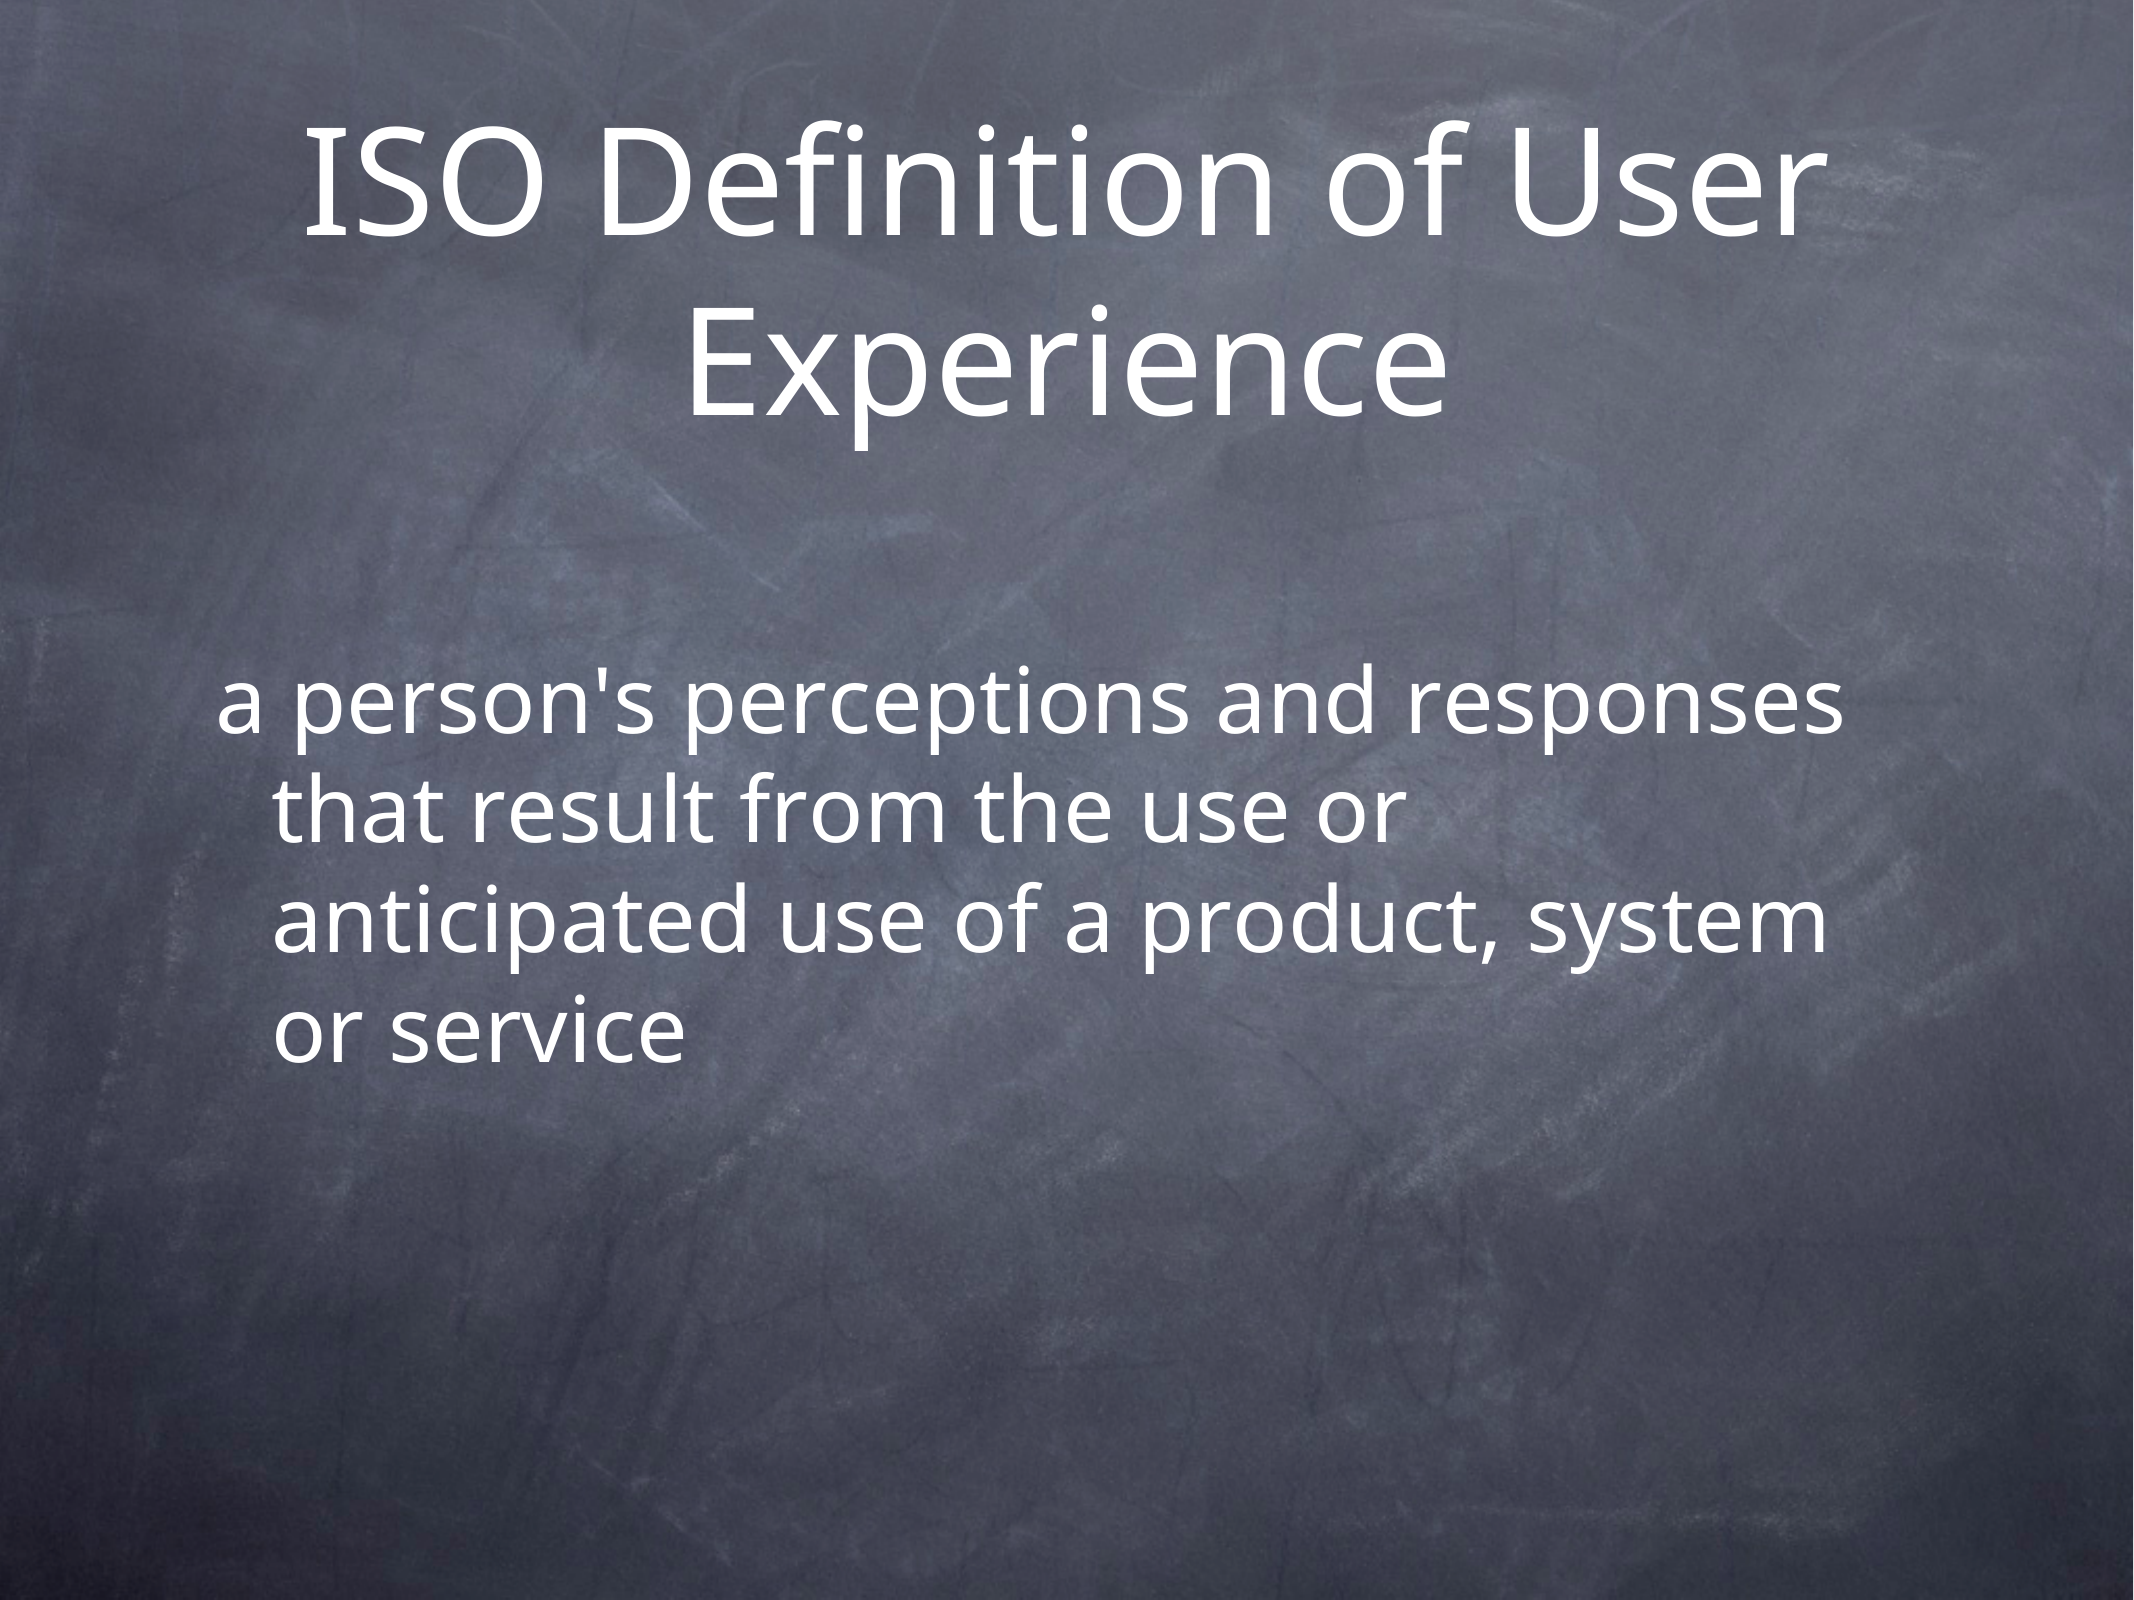

ISO Definition of User Experience
a person's perceptions and responses that result from the use or anticipated use of a product, system or service